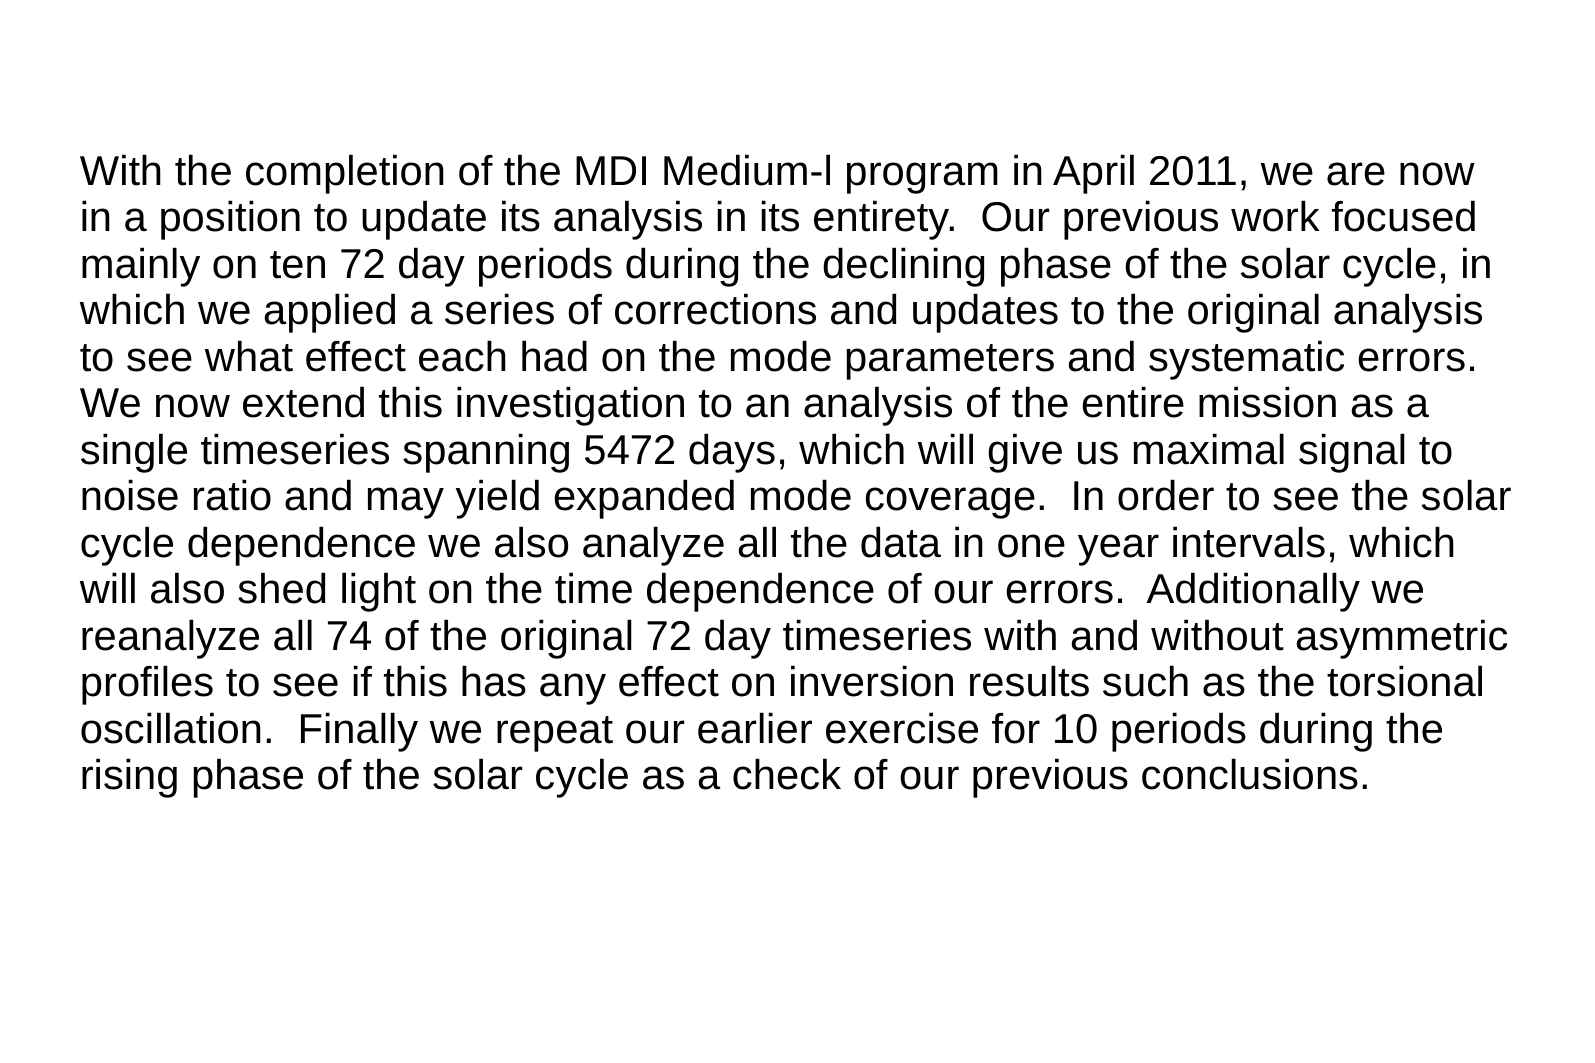

# With the completion of the MDI Medium-l program in April 2011, we are now in a position to update its analysis in its entirety. Our previous work focused mainly on ten 72 day periods during the declining phase of the solar cycle, in which we applied a series of corrections and updates to the original analysis to see what effect each had on the mode parameters and systematic errors. We now extend this investigation to an analysis of the entire mission as a single timeseries spanning 5472 days, which will give us maximal signal to noise ratio and may yield expanded mode coverage. In order to see the solar cycle dependence we also analyze all the data in one year intervals, which will also shed light on the time dependence of our errors. Additionally we reanalyze all 74 of the original 72 day timeseries with and without asymmetric profiles to see if this has any effect on inversion results such as the torsional oscillation. Finally we repeat our earlier exercise for 10 periods during the rising phase of the solar cycle as a check of our previous conclusions.